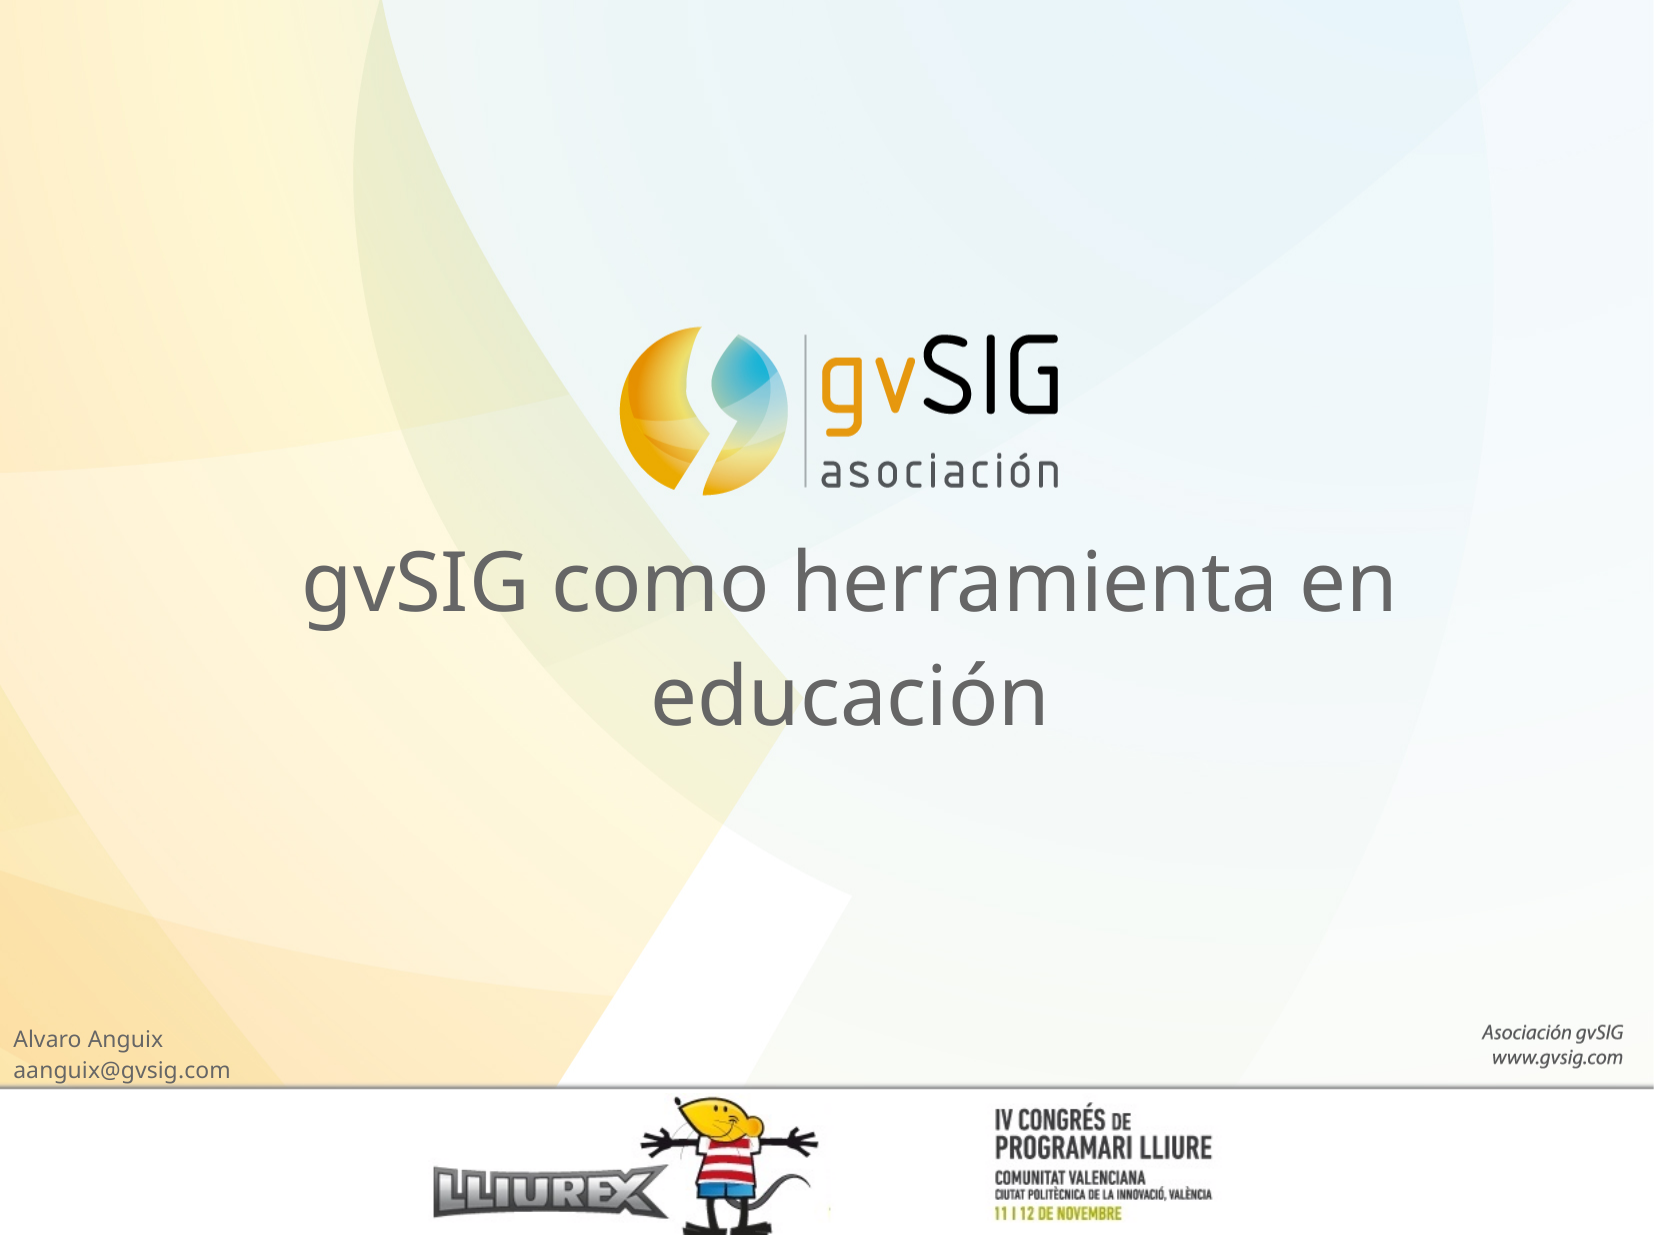

# gvSIG como herramienta en educación
Alvaro Anguix
aanguix@gvsig.com